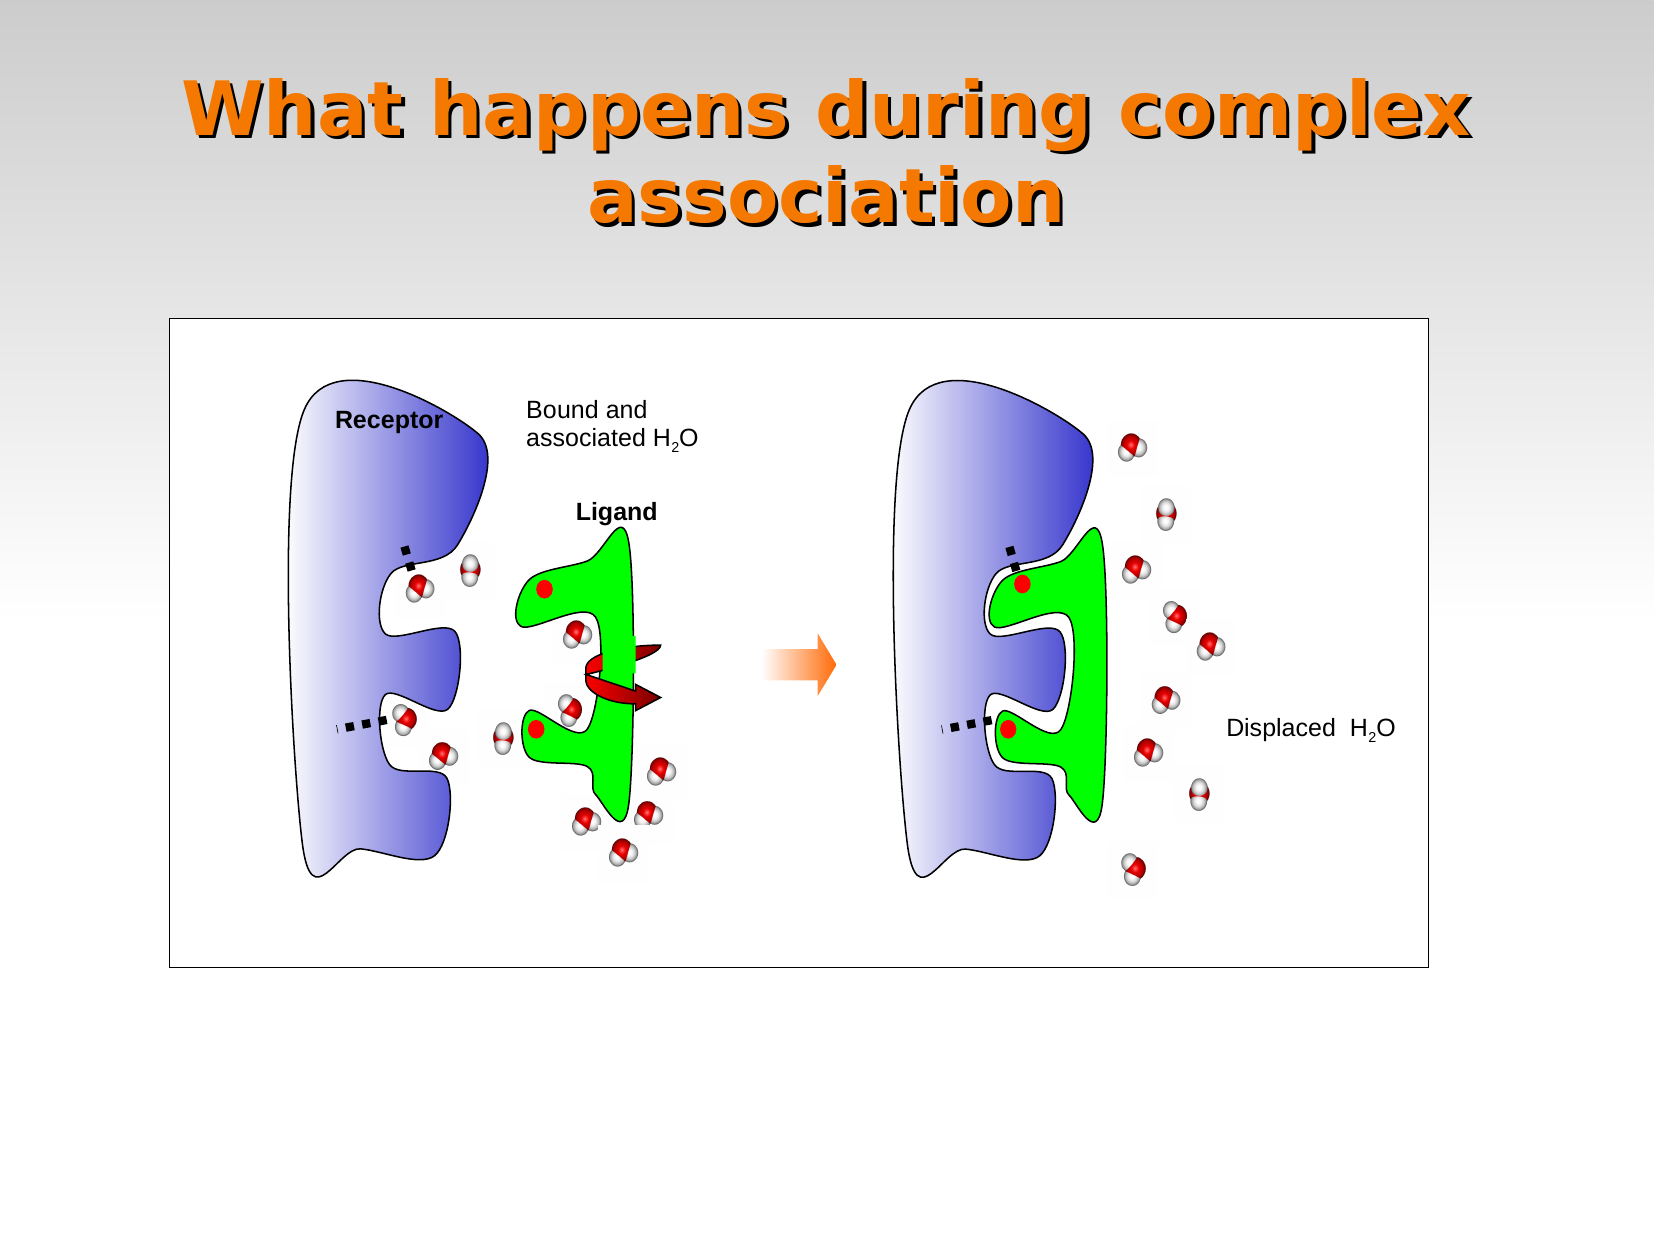

# What happens during complex association
Bound and
associated H2O
Receptor
Ligand
Displaced H2O